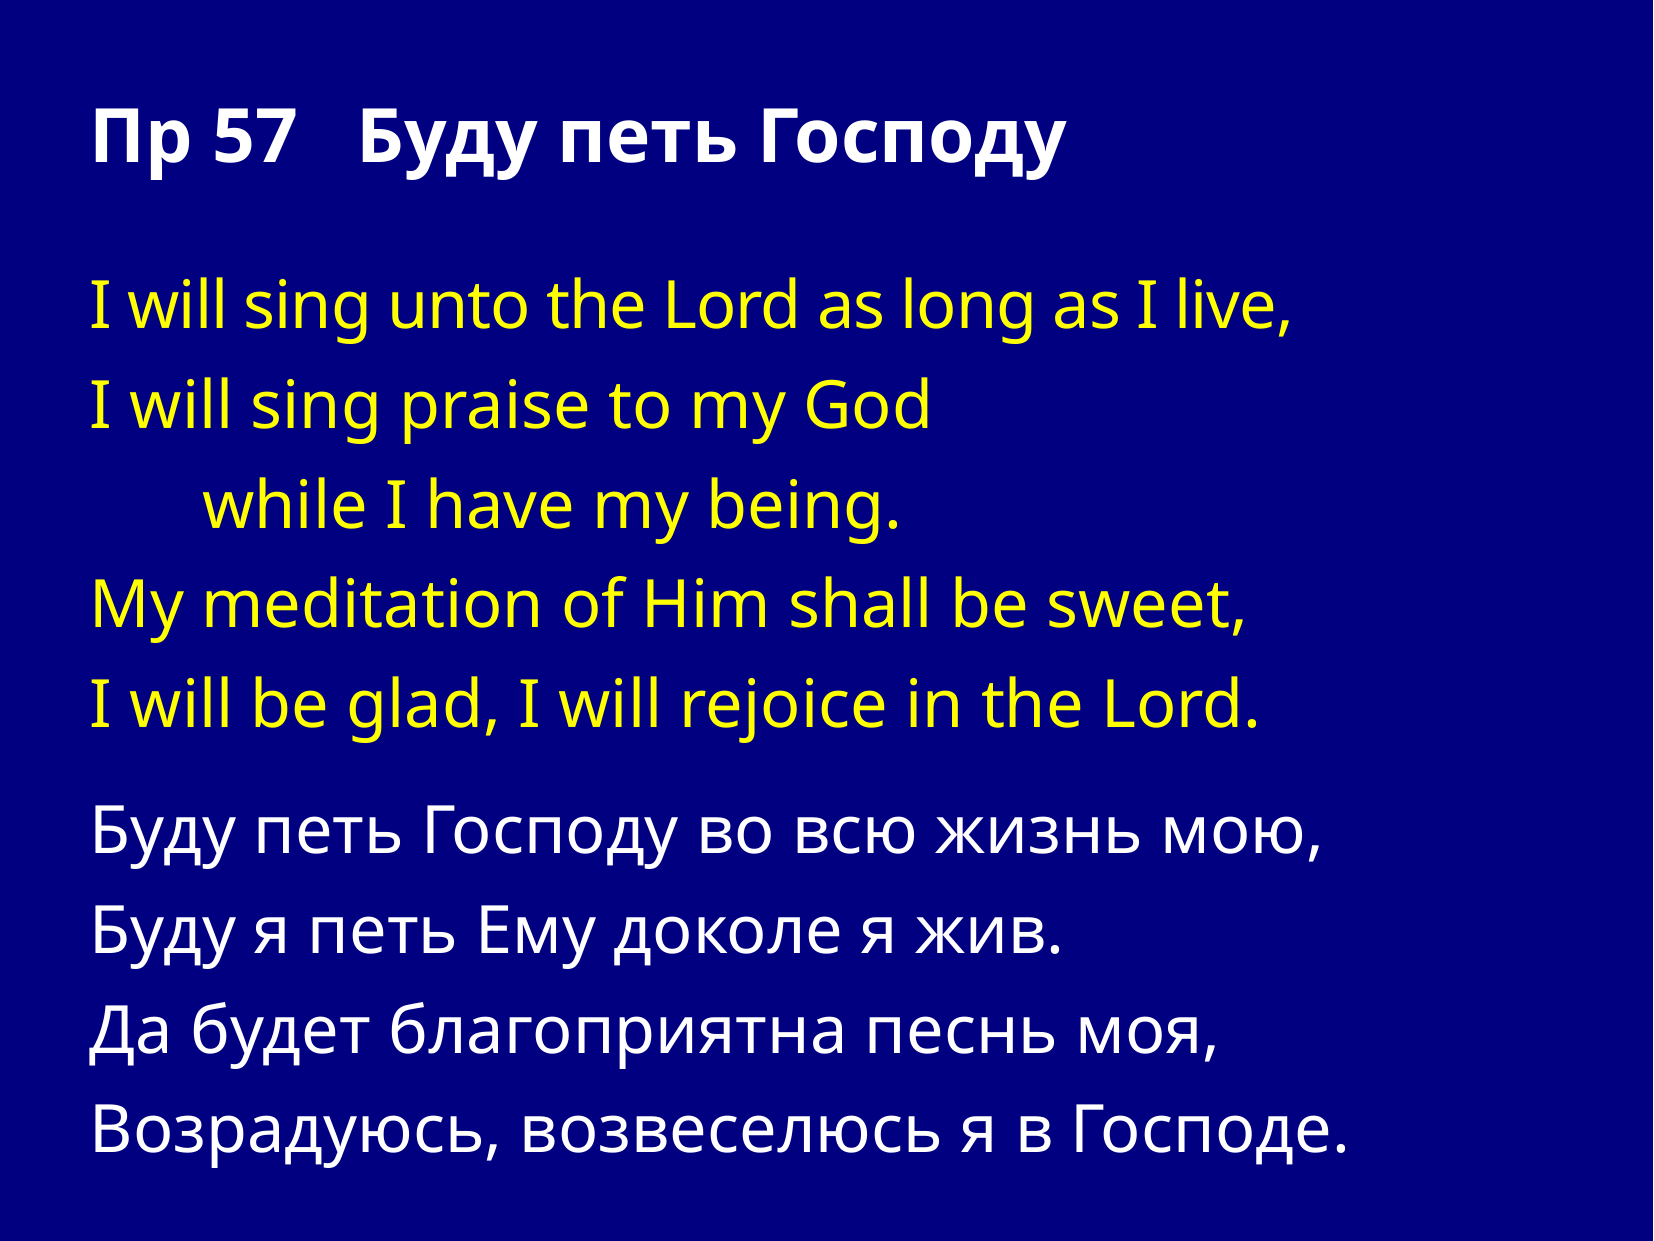

Пр 57 Буду петь Господу
I will sing unto the Lord as long as I live,
I will sing praise to my God
	while I have my being.
My meditation of Him shall be sweet,
I will be glad, I will rejoice in the Lord.
Буду петь Господу во всю жизнь мою,
Буду я петь Ему доколе я жив.
Да будет благоприятна песнь моя,
Возрадуюсь, возвеселюсь я в Господе.